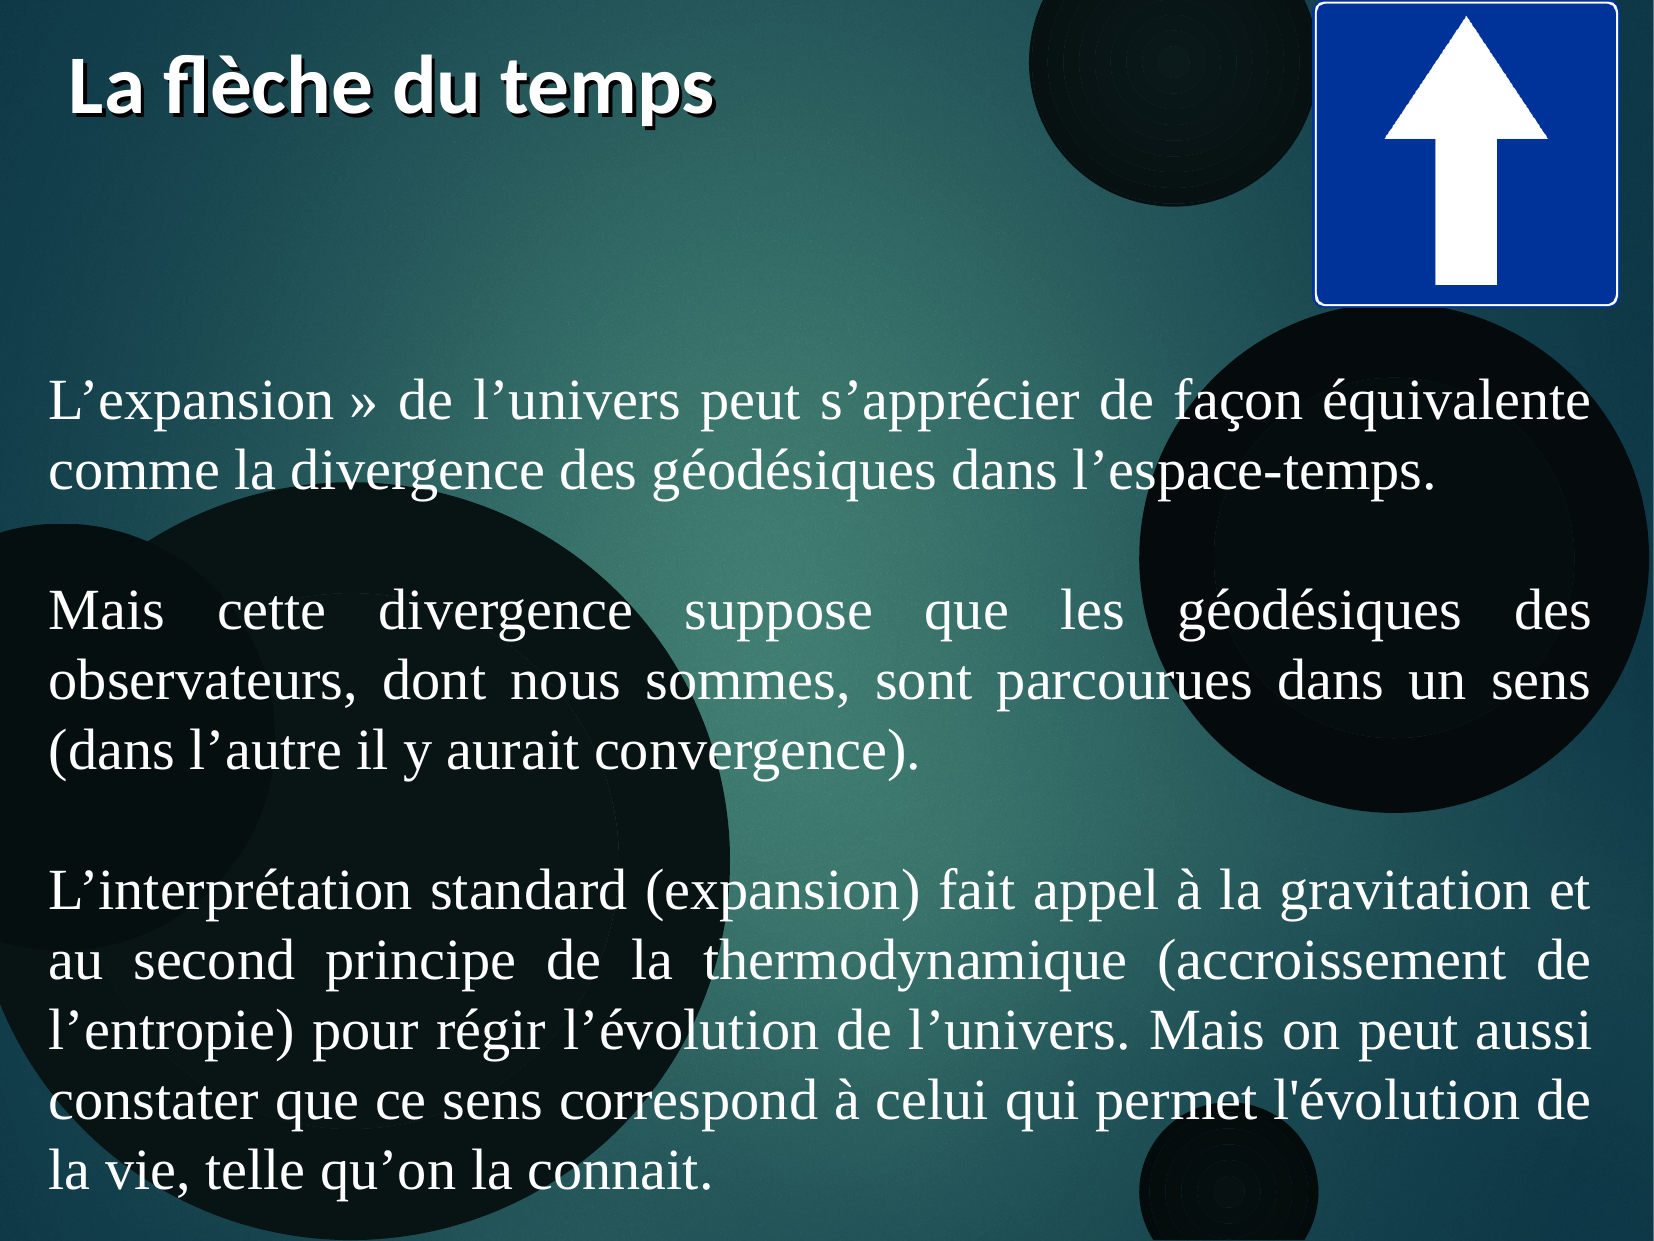

La flèche du temps
L’expansion » de l’univers peut s’apprécier de façon équivalente comme la divergence des géodésiques dans l’espace-temps.
Mais cette divergence suppose que les géodésiques des observateurs, dont nous sommes, sont parcourues dans un sens (dans l’autre il y aurait convergence).
L’interprétation standard (expansion) fait appel à la gravitation et au second principe de la thermodynamique (accroissement de l’entropie) pour régir l’évolution de l’univers. Mais on peut aussi constater que ce sens correspond à celui qui permet l'évolution de la vie, telle qu’on la connait.